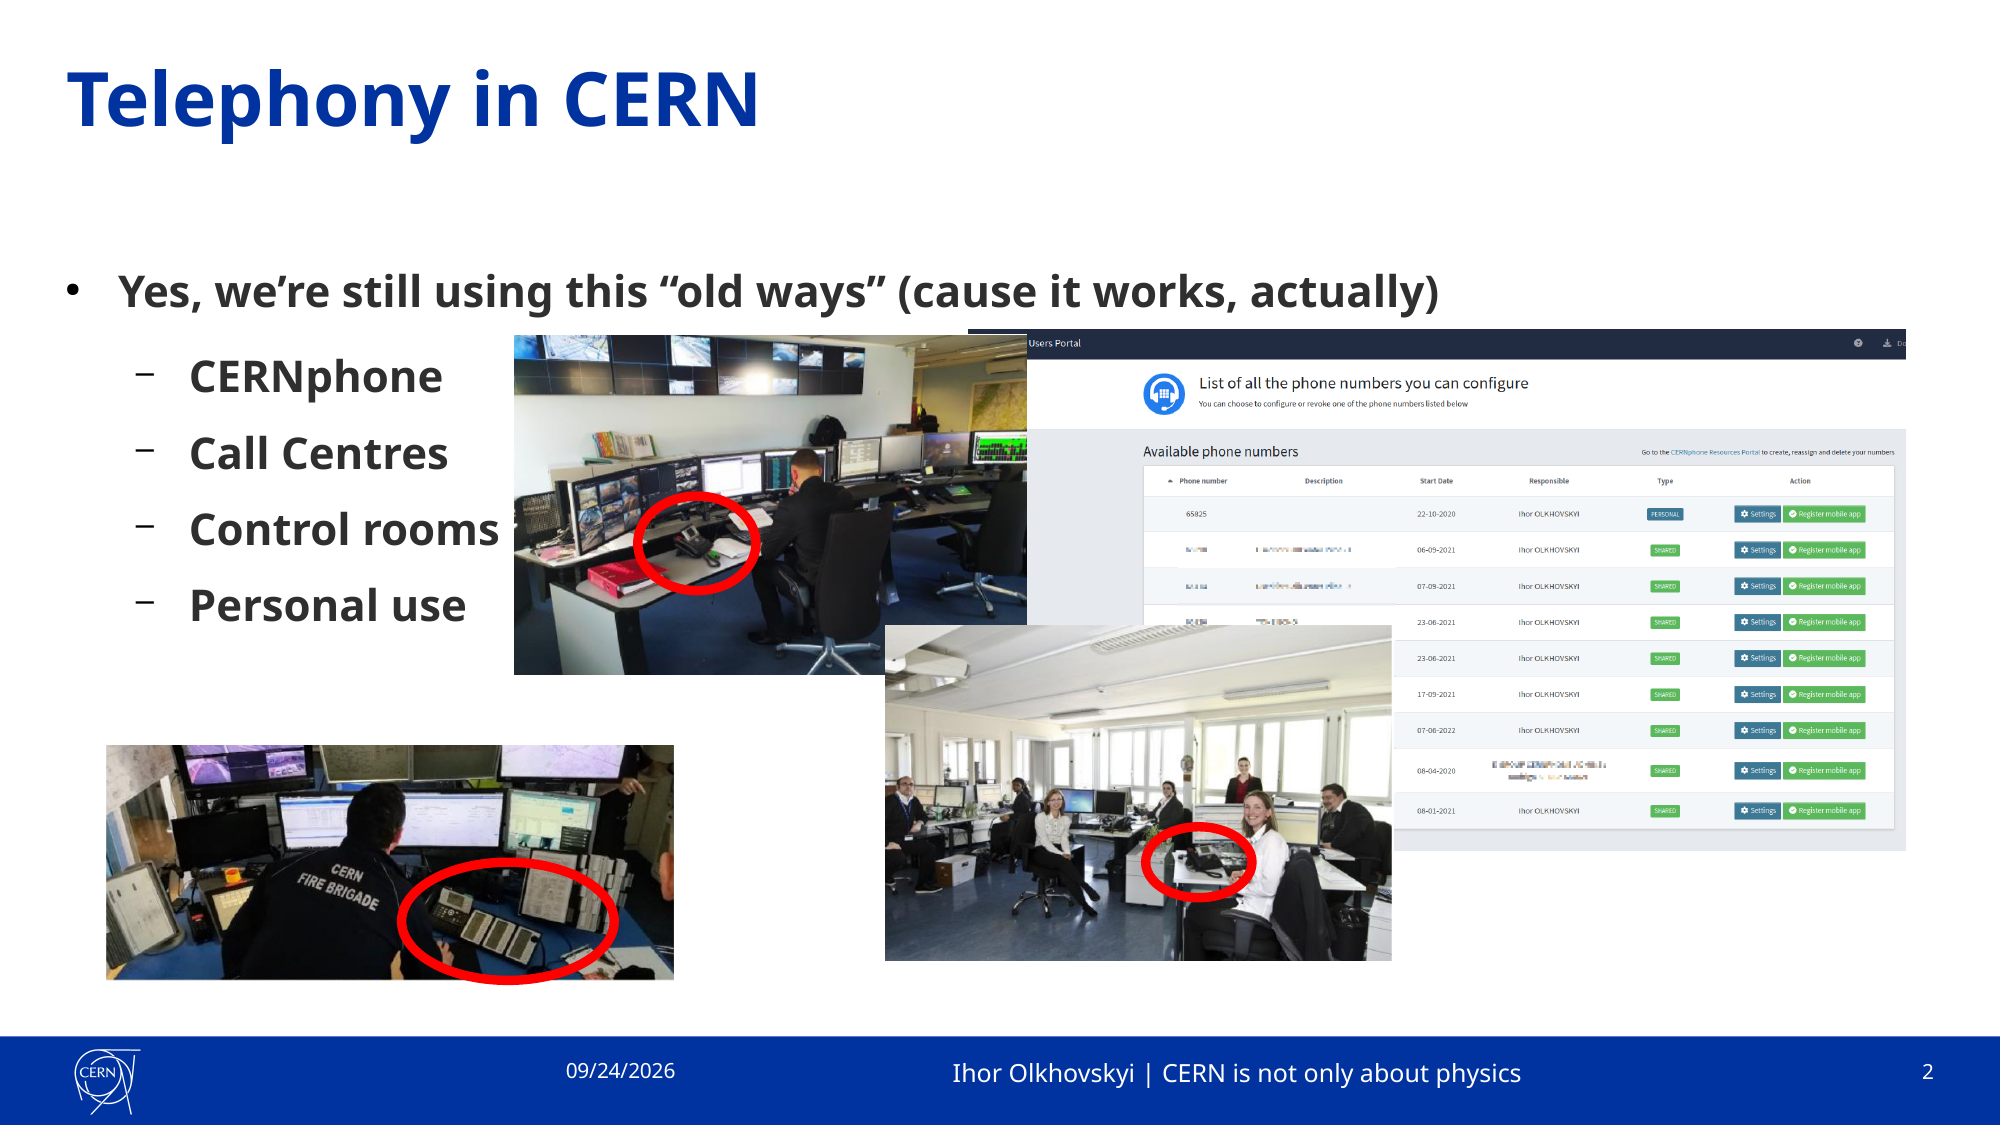

Telephony in CERN
# Yes, we’re still using this “old ways” (cause it works, actually)
CERNphone
Call Centres
Control rooms
Personal use
Ihor Olkhovskyi | CERN is not only about physics